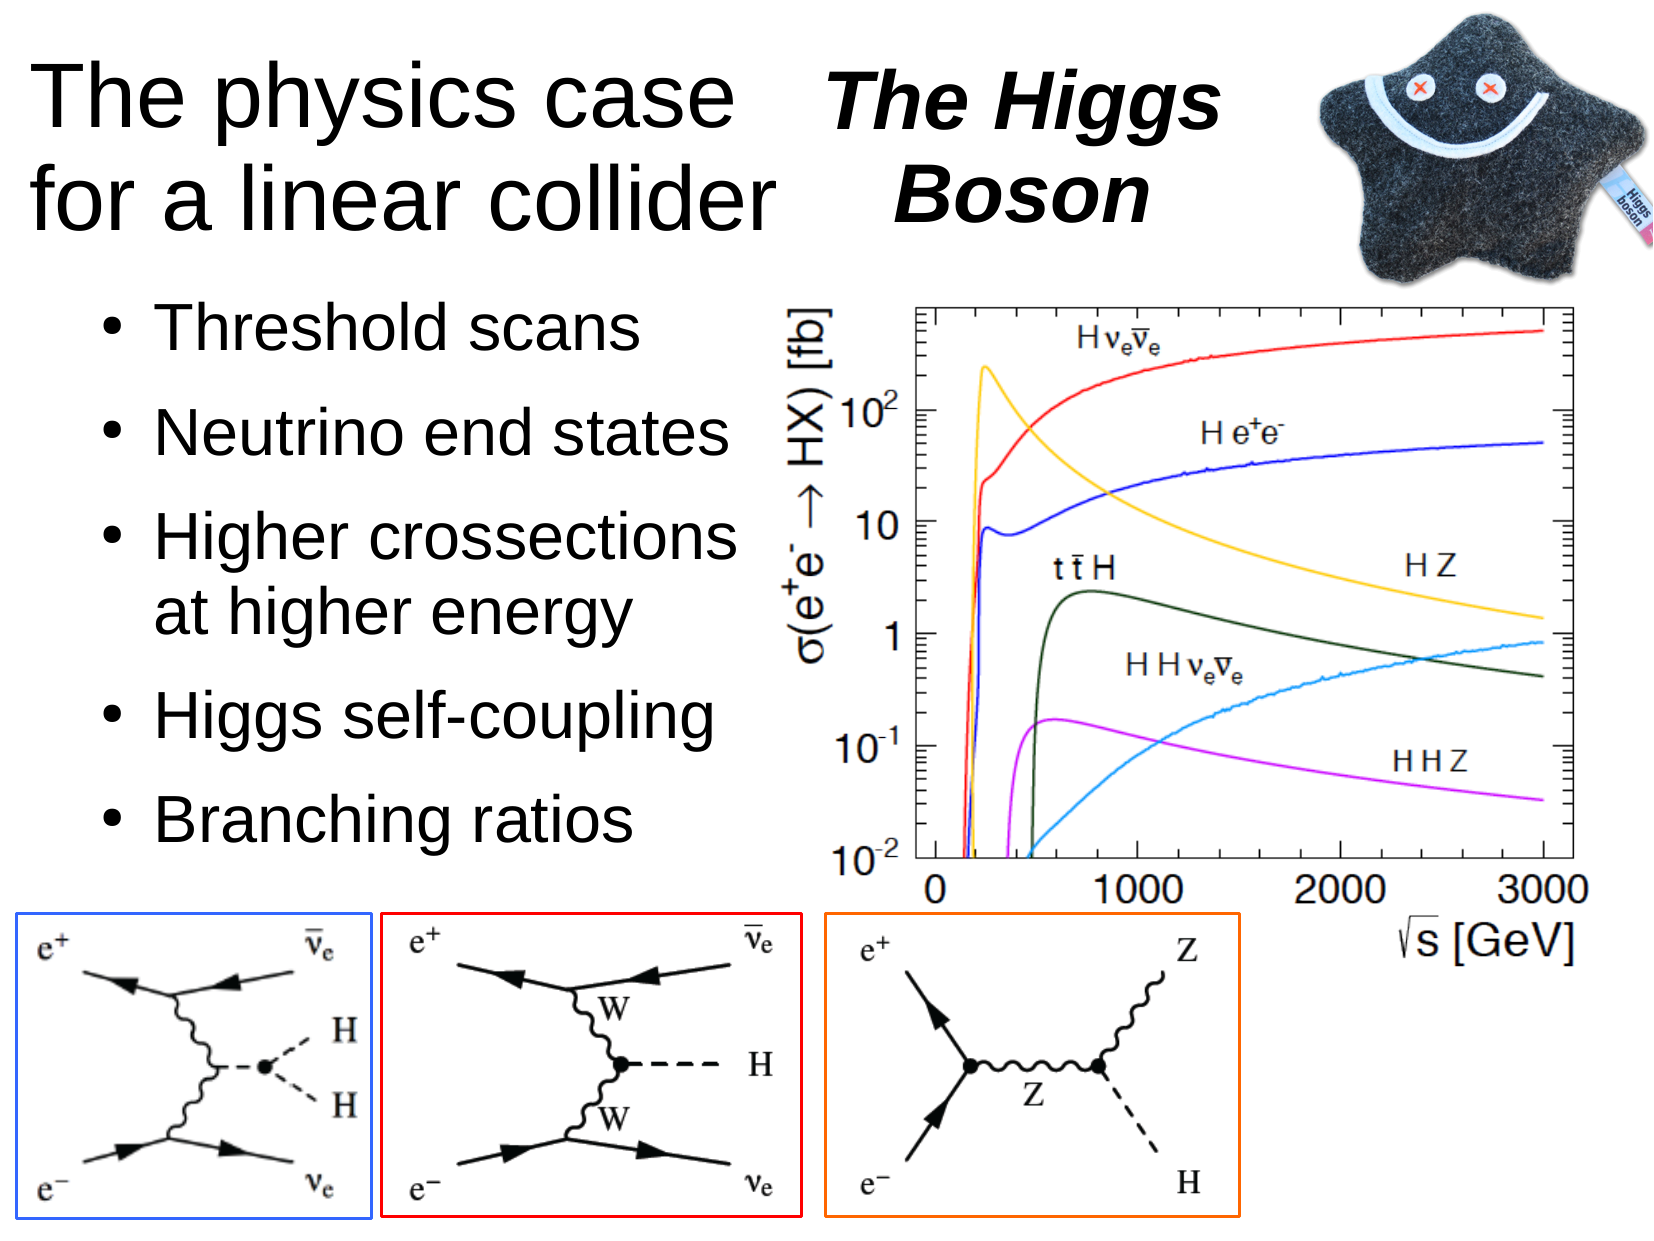

# The physics case for a linear collider
The Higgs Boson
Threshold scans
Neutrino end states
Higher crossections at higher energy
Higgs self-coupling
Branching ratios